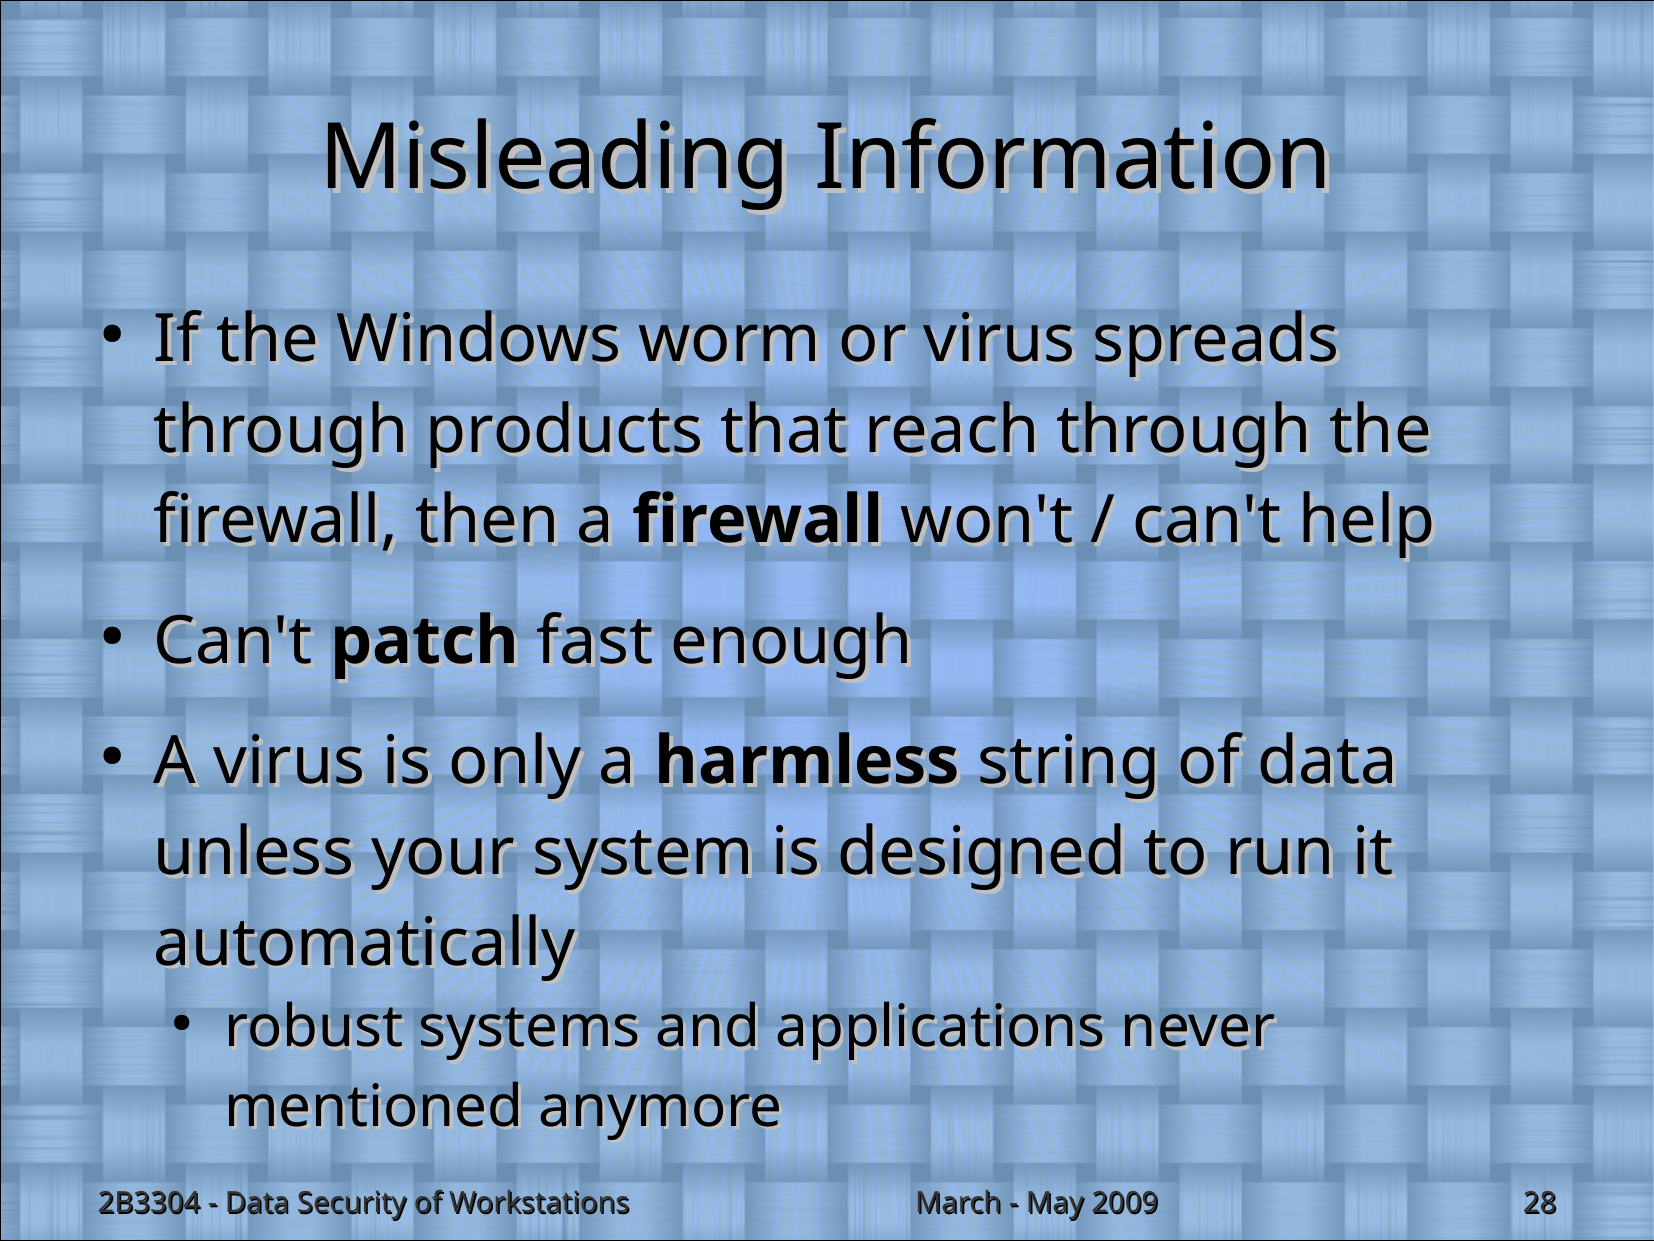

# Misleading Information
If the Windows worm or virus spreads through products that reach through the firewall, then a firewall won't / can't help
Can't patch fast enough
A virus is only a harmless string of data unless your system is designed to run it automatically
robust systems and applications never mentioned anymore